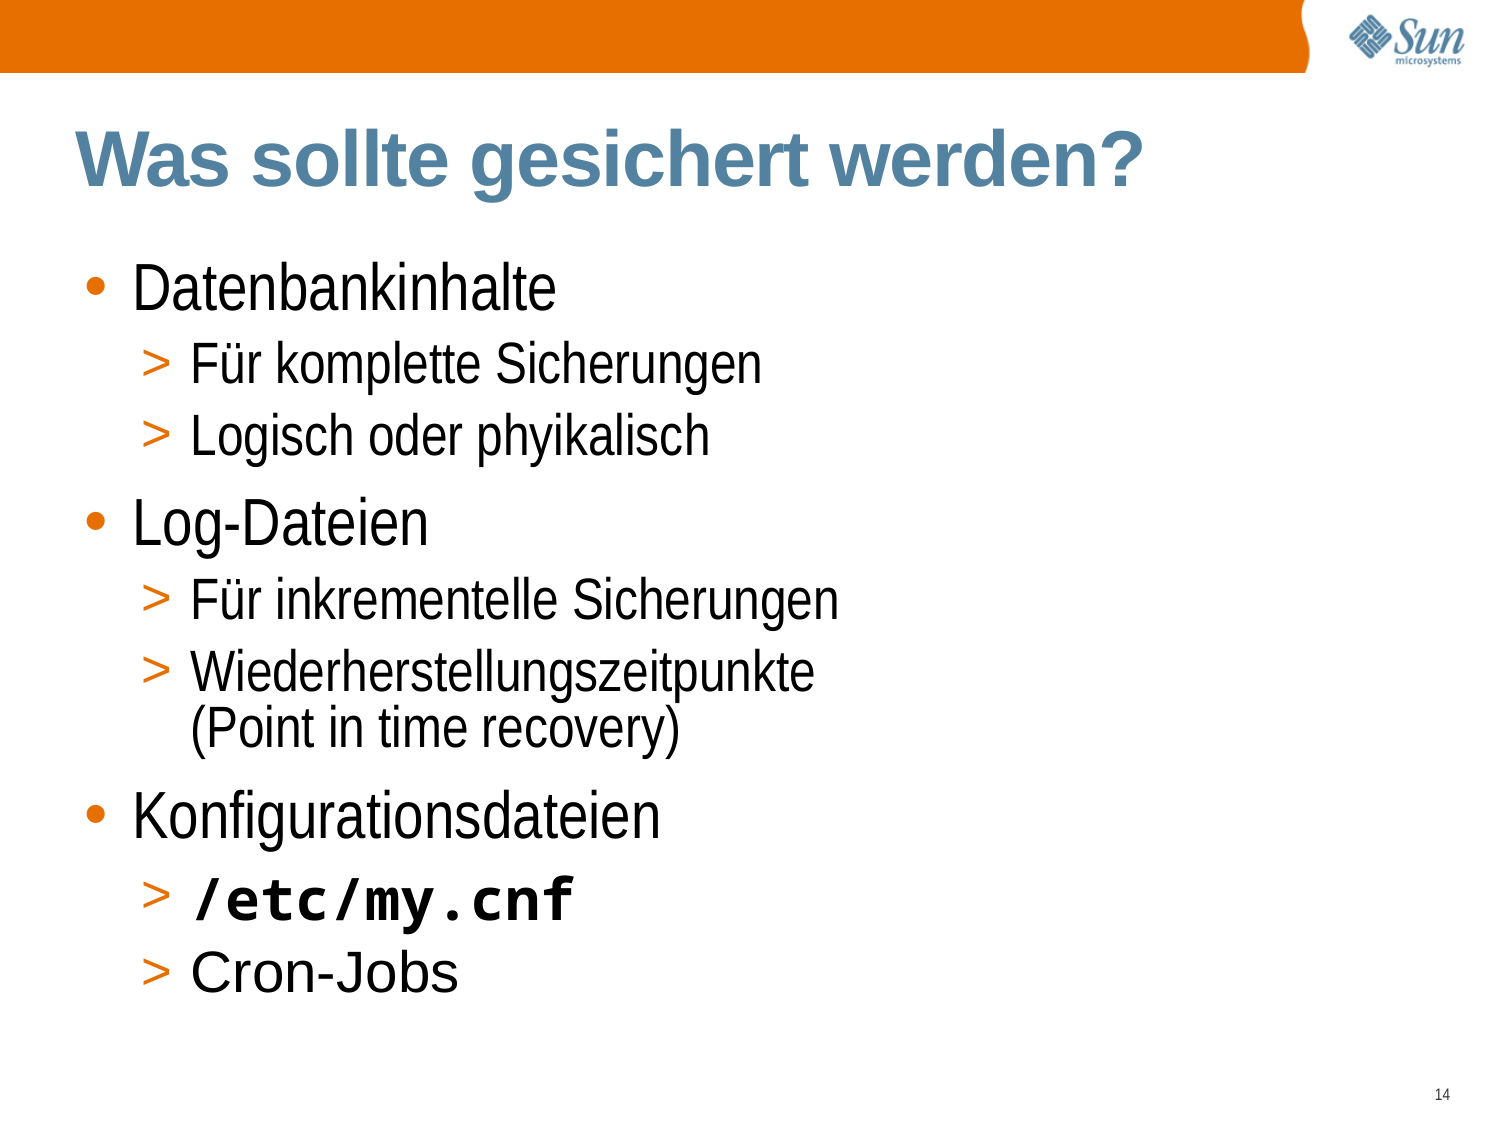

# Was sollte gesichert werden?
Datenbankinhalte
Für komplette Sicherungen
Logisch oder phyikalisch
Log-Dateien
Für inkrementelle Sicherungen
Wiederherstellungszeitpunkte
(Point in time recovery)
Konfigurationsdateien
/etc/my.cnf
Cron-Jobs